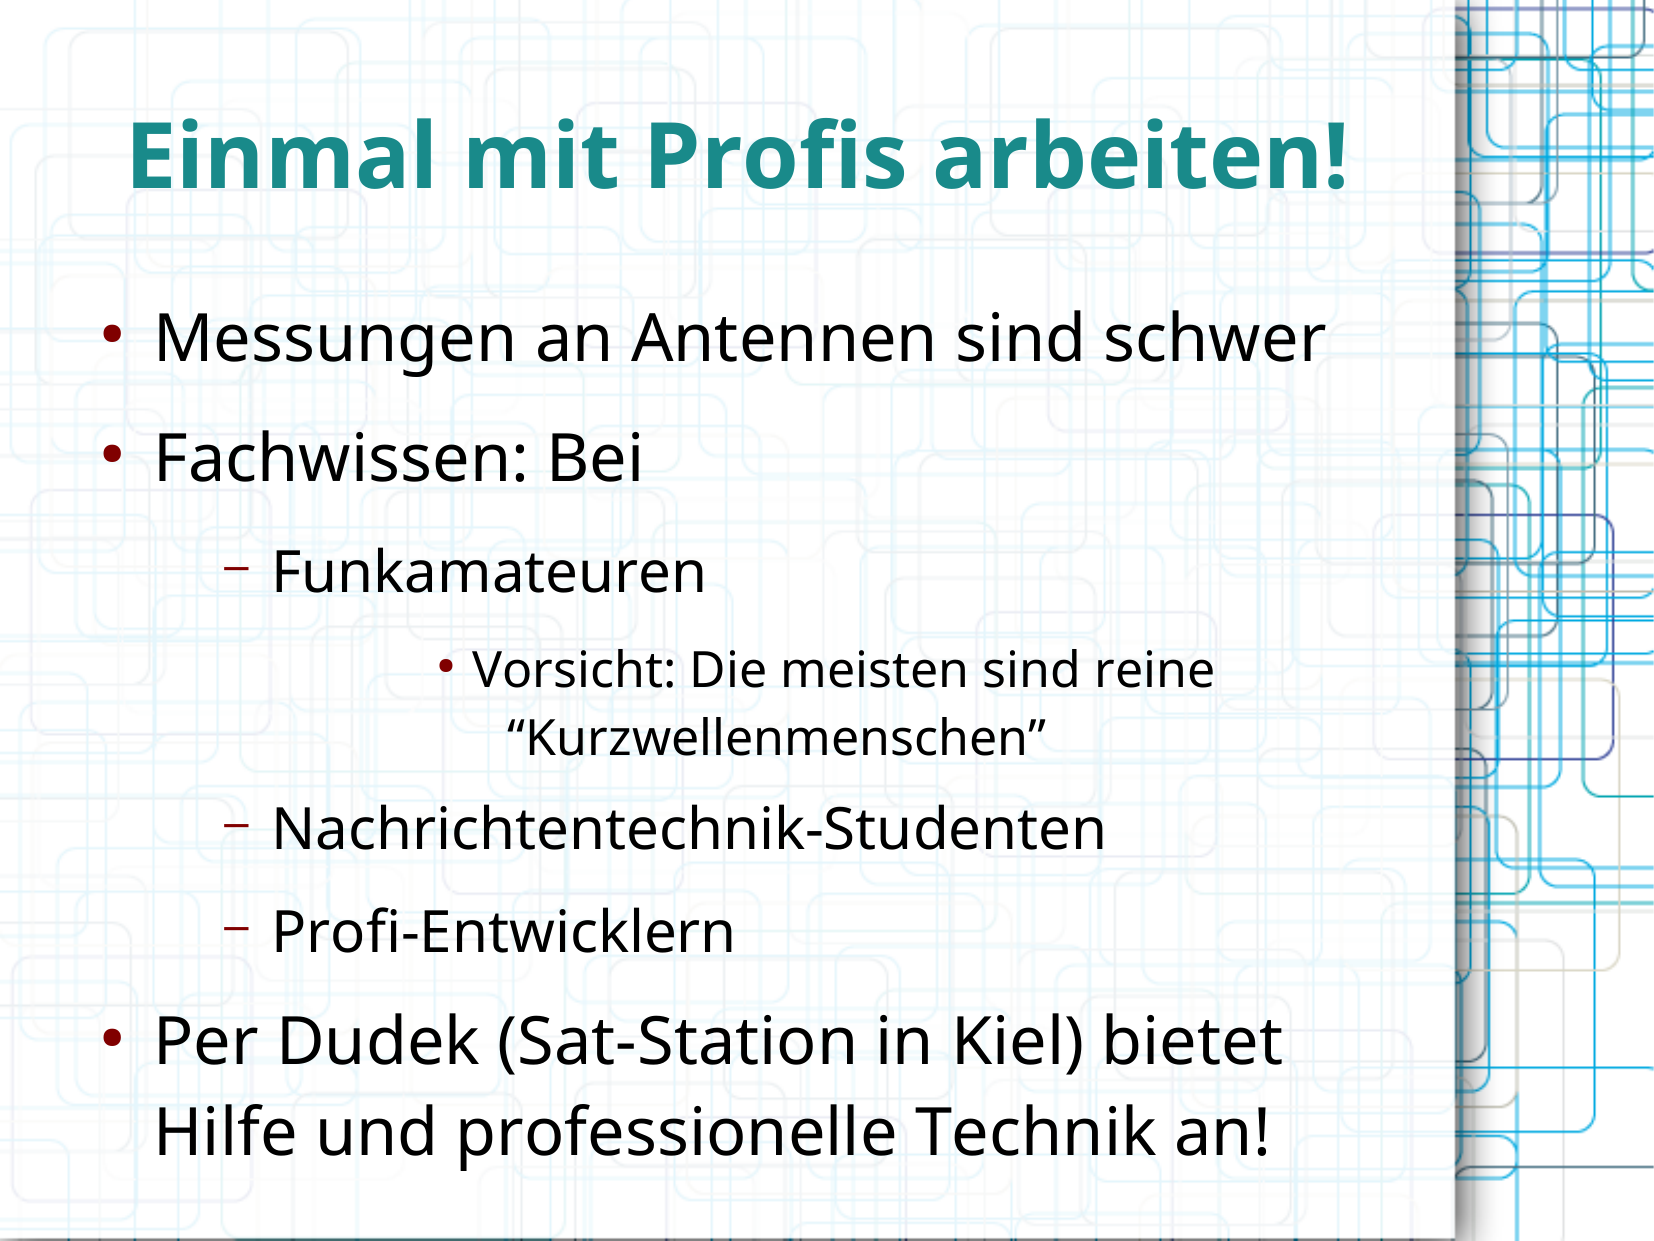

# Einmal mit Profis arbeiten!
Messungen an Antennen sind schwer
Fachwissen: Bei
Funkamateuren
Vorsicht: Die meisten sind reine “Kurzwellenmenschen”
Nachrichtentechnik-Studenten
Profi-Entwicklern
Per Dudek (Sat-Station in Kiel) bietet Hilfe und professionelle Technik an!